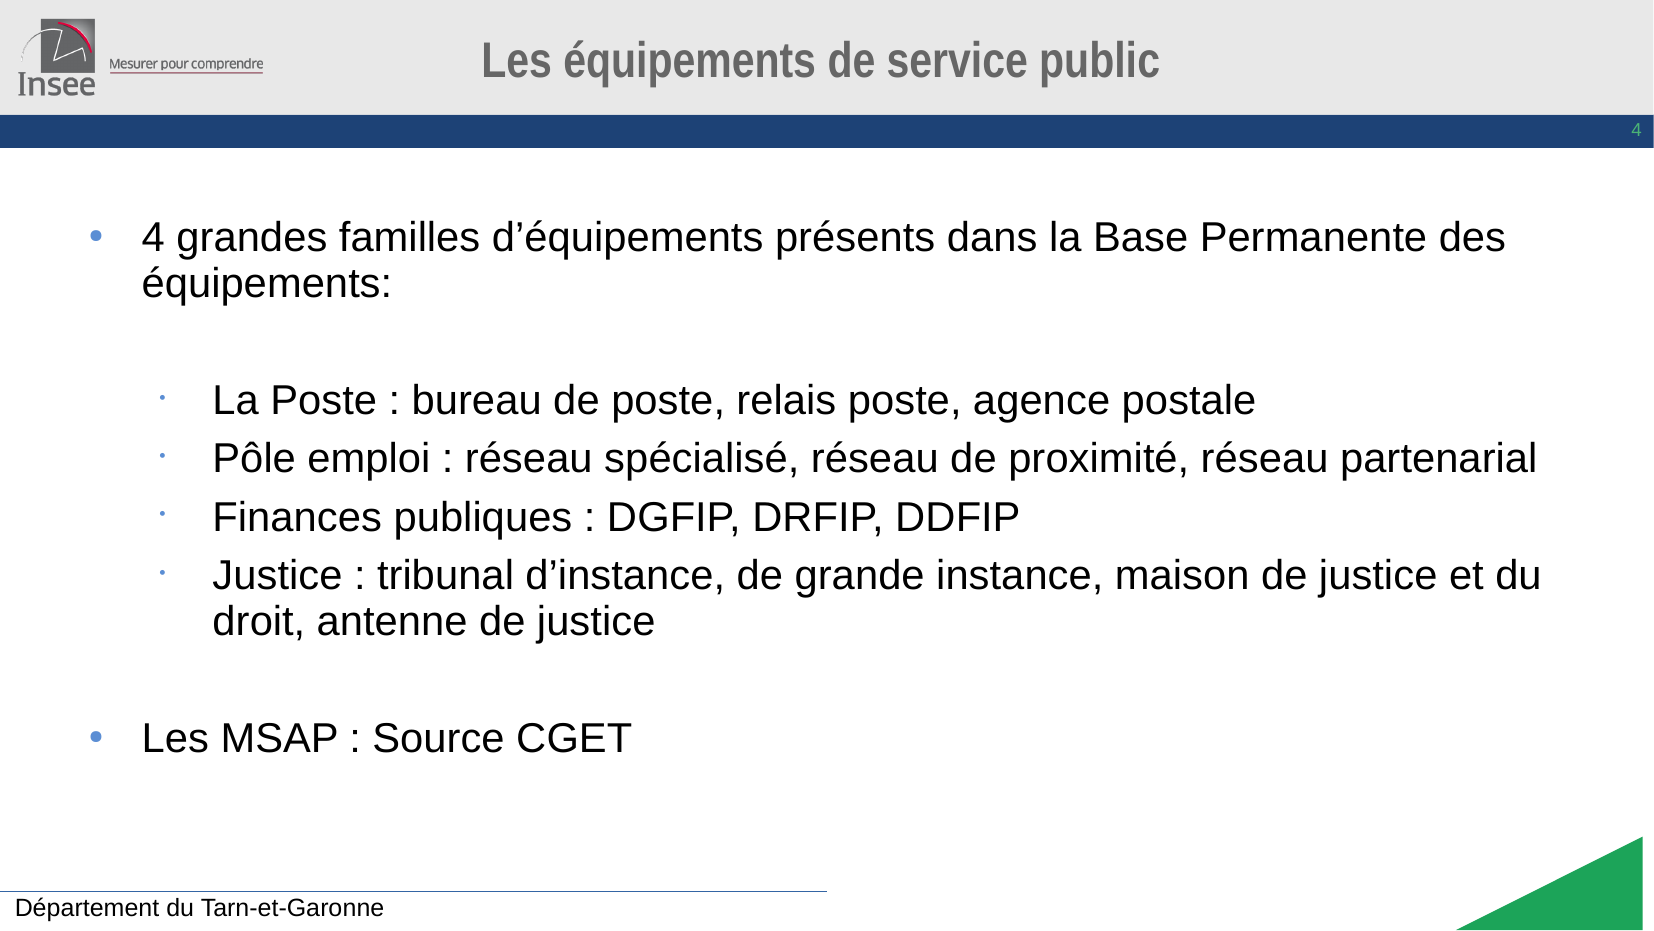

# Les équipements de service public
4
4 grandes familles d’équipements présents dans la Base Permanente des équipements:
La Poste : bureau de poste, relais poste, agence postale
Pôle emploi : réseau spécialisé, réseau de proximité, réseau partenarial
Finances publiques : DGFIP, DRFIP, DDFIP
Justice : tribunal d’instance, de grande instance, maison de justice et du droit, antenne de justice
Les MSAP : Source CGET